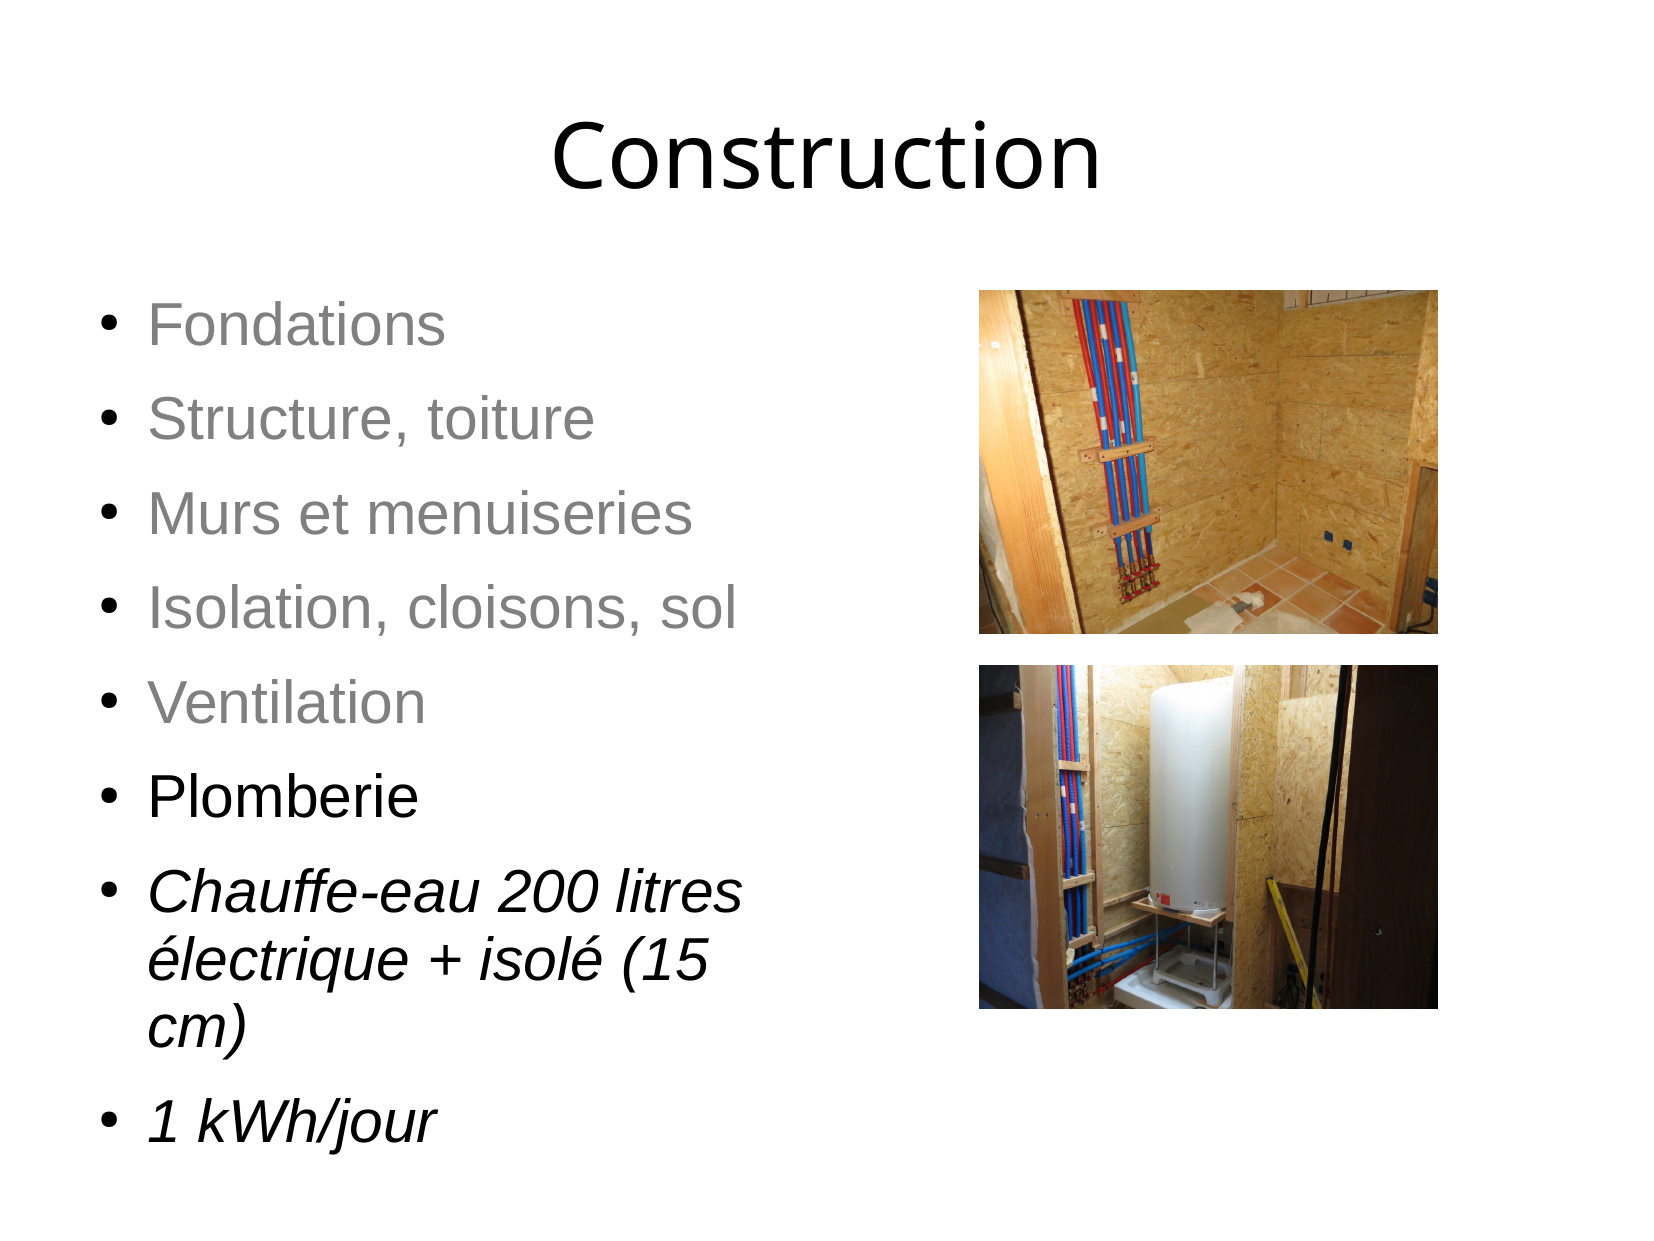

# Construction
Fondations
Structure, toiture
Murs et menuiseries
Isolation, cloisons, sol
Ventilation
Plomberie
Chauffe-eau 200 litres électrique + isolé (15 cm)
1 kWh/jour